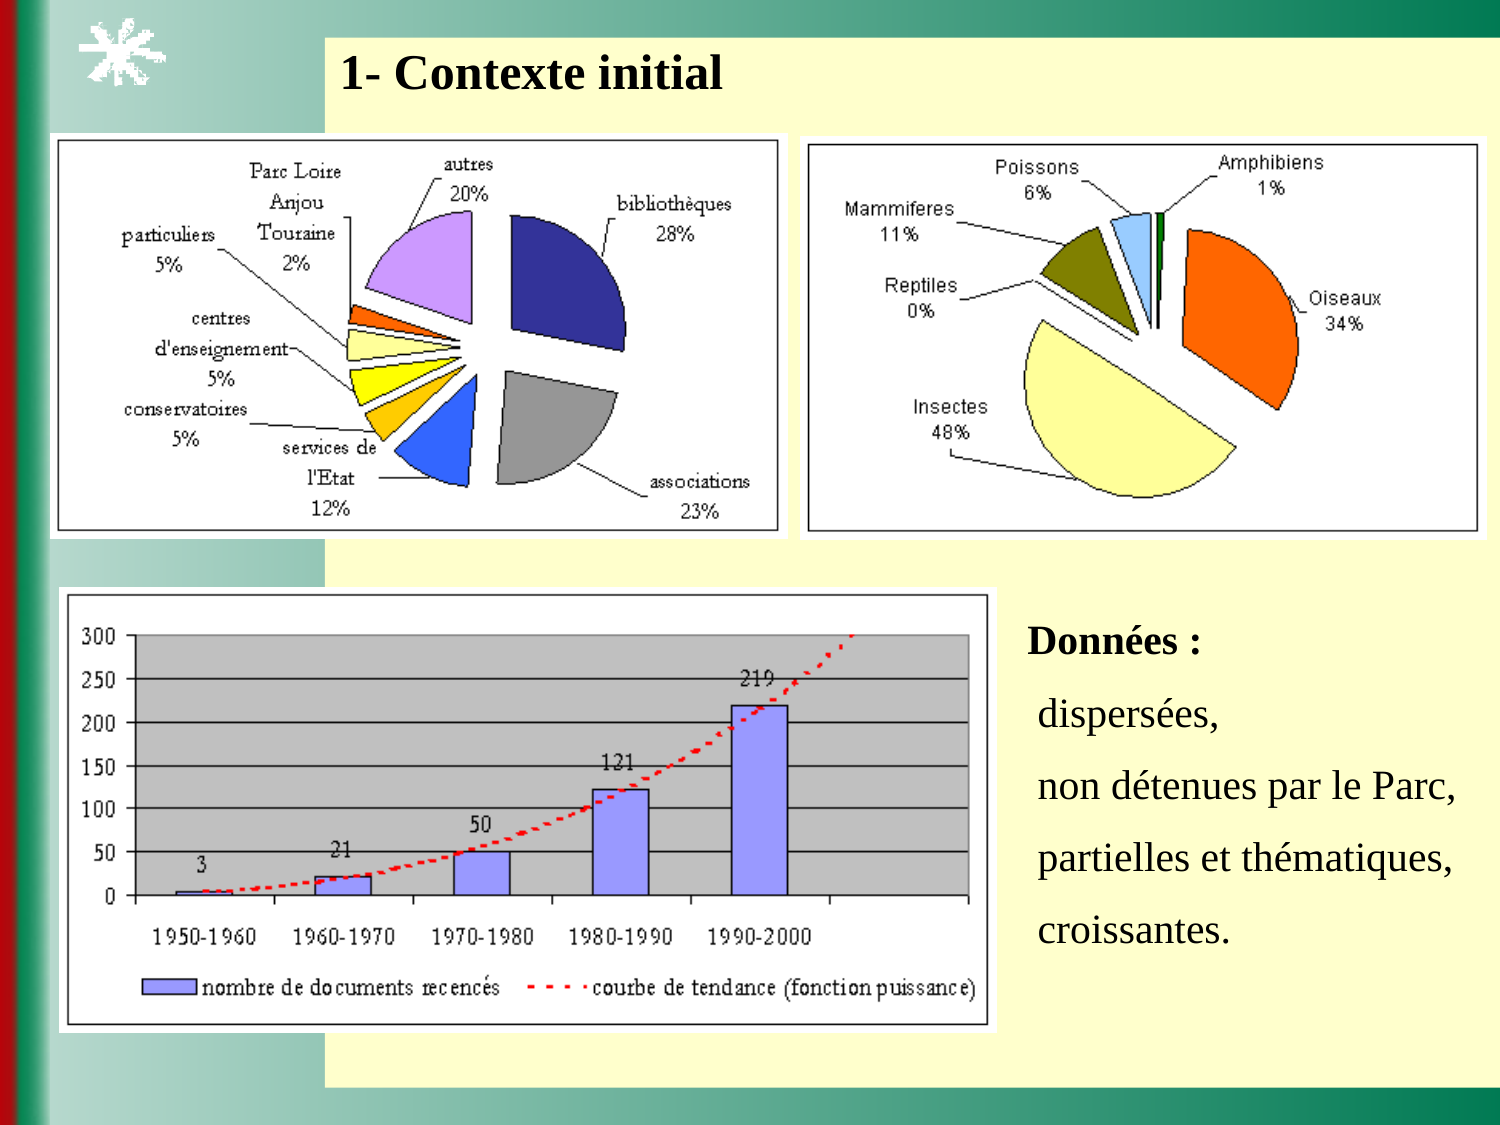

1- Contexte initial
Données :
 dispersées,
 non détenues par le Parc,
 partielles et thématiques,
 croissantes.